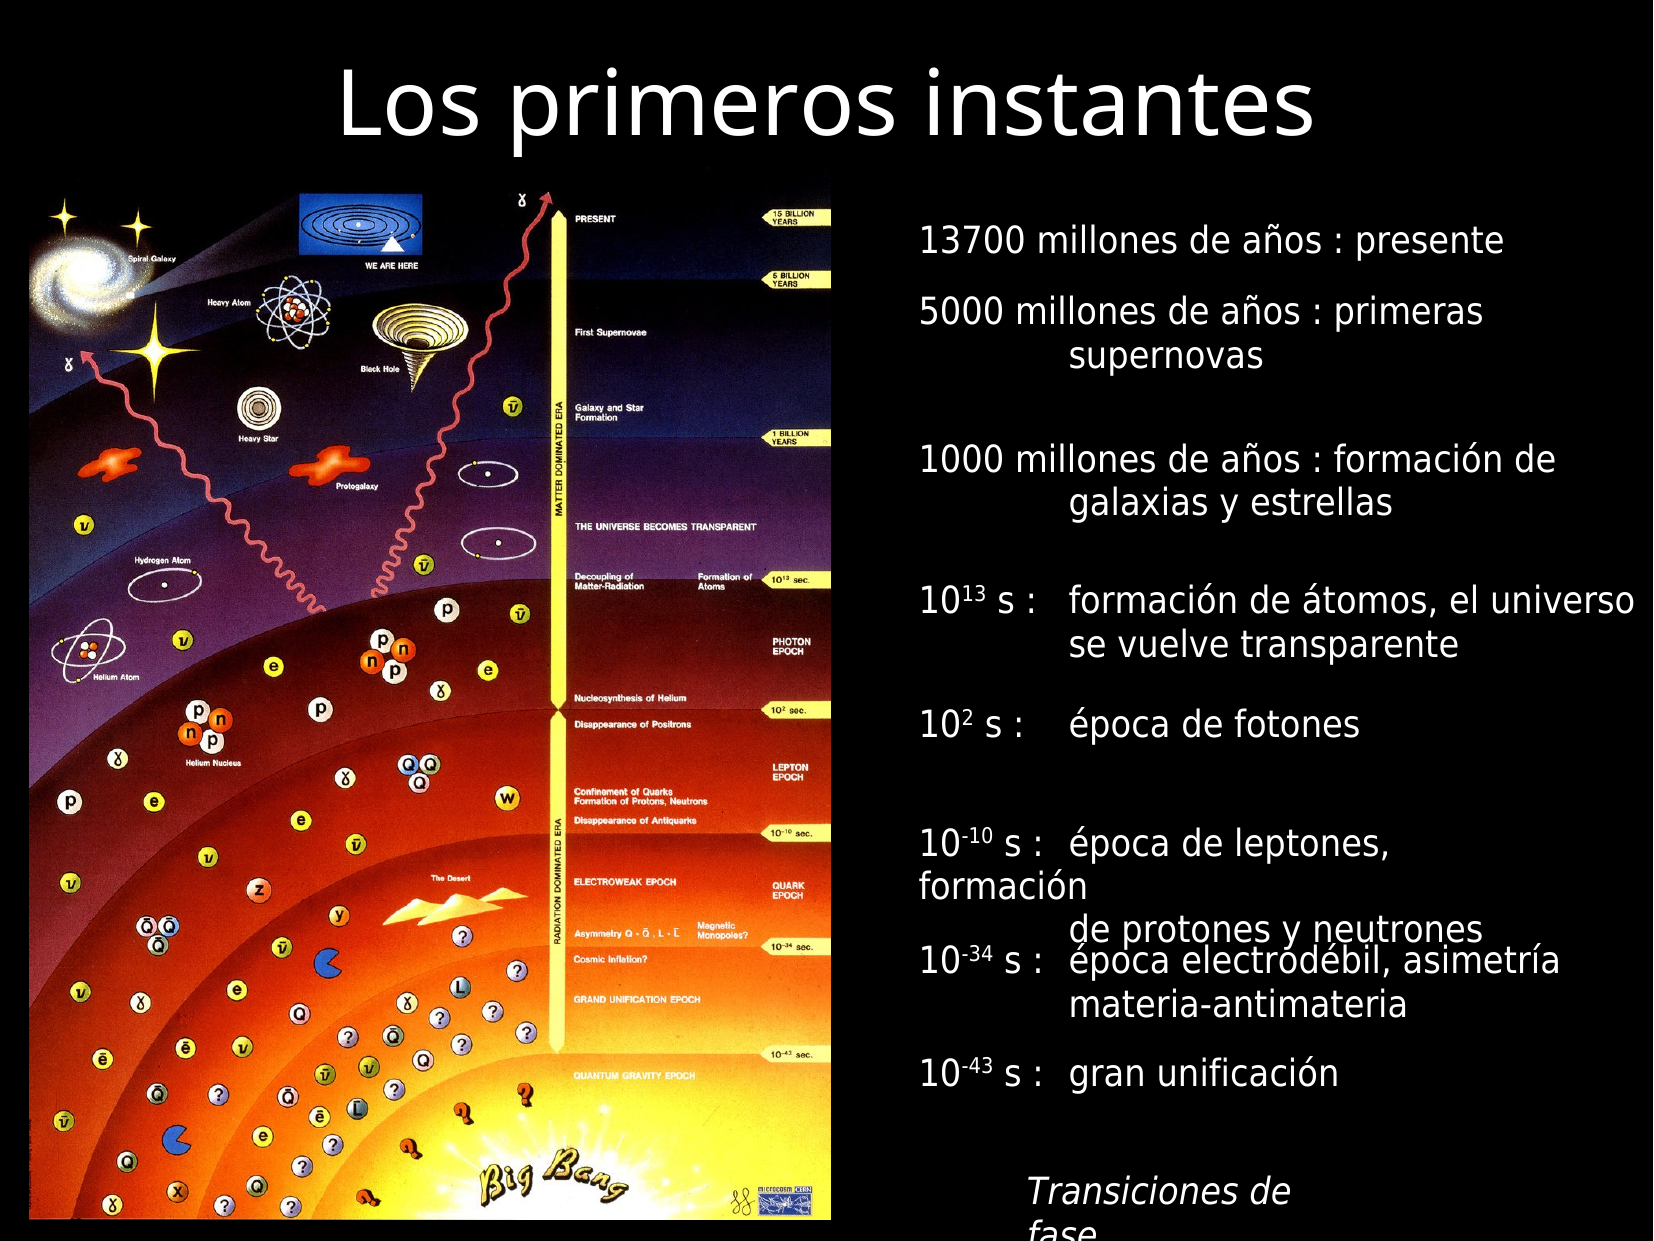

# Los primeros instantes
13700 millones de años : presente
5000 millones de años : primeras
		supernovas
1000 millones de años : formación de
		galaxias y estrellas
1013 s :	formación de átomos, el universo
		se vuelve transparente
102 s :	época de fotones
10-10 s :	época de leptones, formación
		de protones y neutrones
10-34 s :	época electrodébil, asimetría
		materia-antimateria
10-43 s :	gran unificación
Transiciones de fase